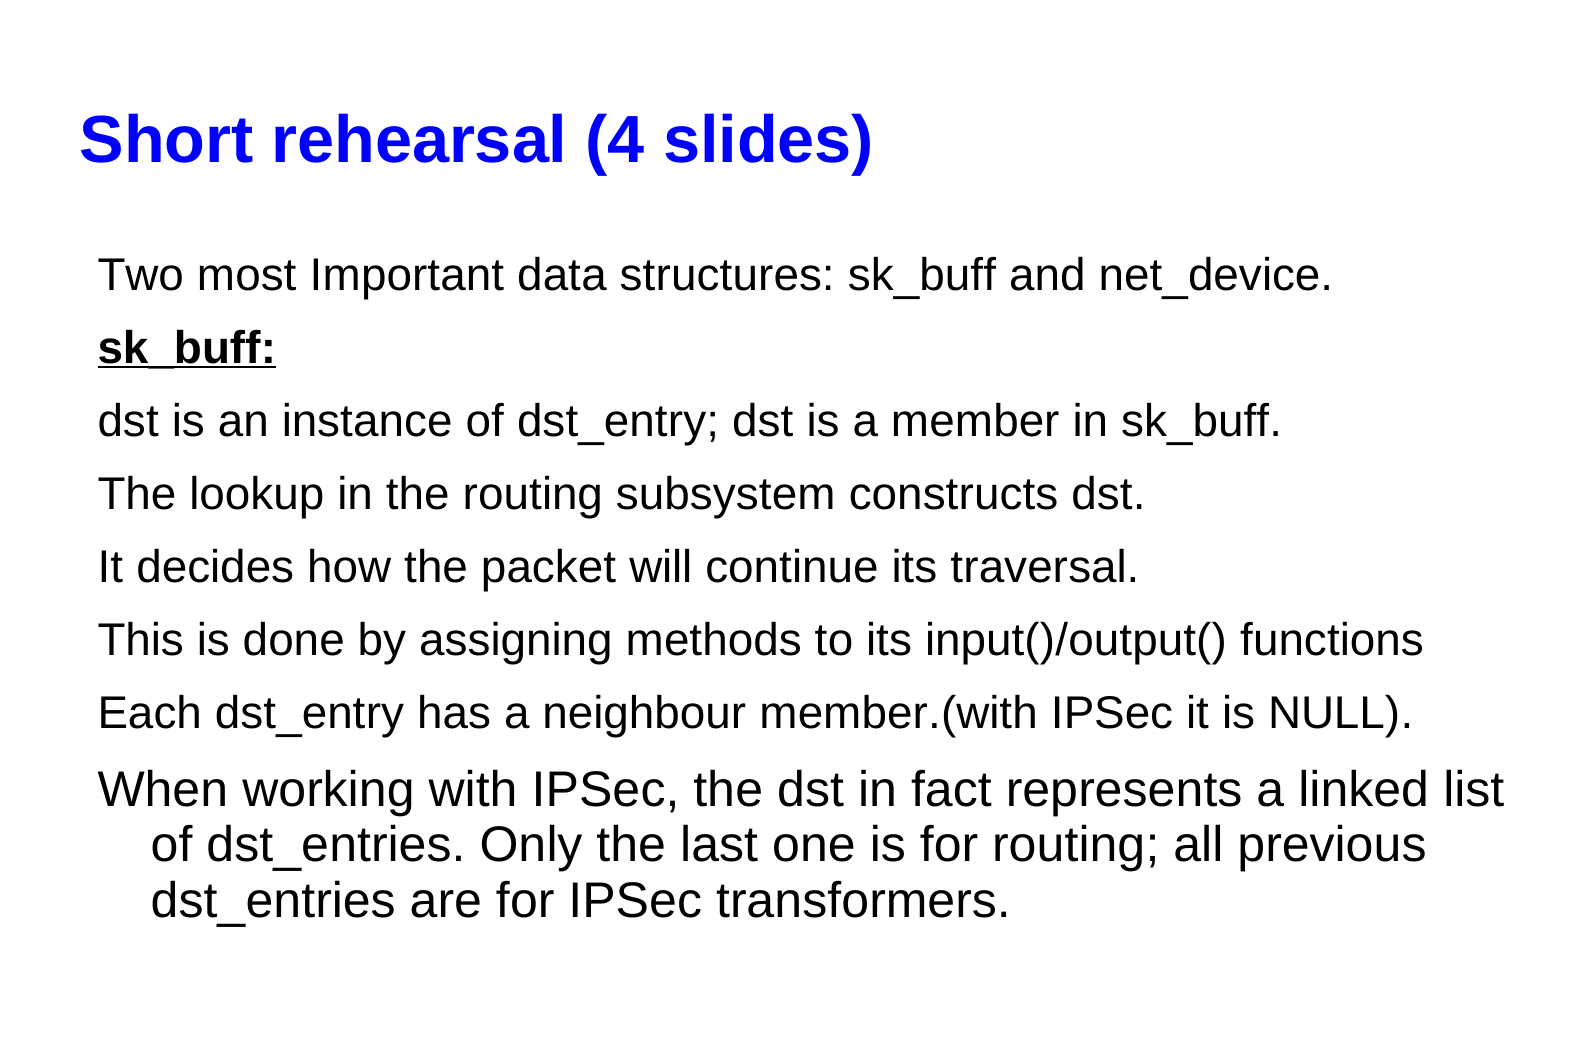

# Short rehearsal (4 slides)
Two most Important data structures: sk_buff and net_device.
sk_buff:
dst is an instance of dst_entry; dst is a member in sk_buff.
The lookup in the routing subsystem constructs dst.
It decides how the packet will continue its traversal.
This is done by assigning methods to its input()/output() functions
Each dst_entry has a neighbour member.(with IPSec it is NULL).
When working with IPSec, the dst in fact represents a linked list of dst_entries. Only the last one is for routing; all previous dst_entries are for IPSec transformers.